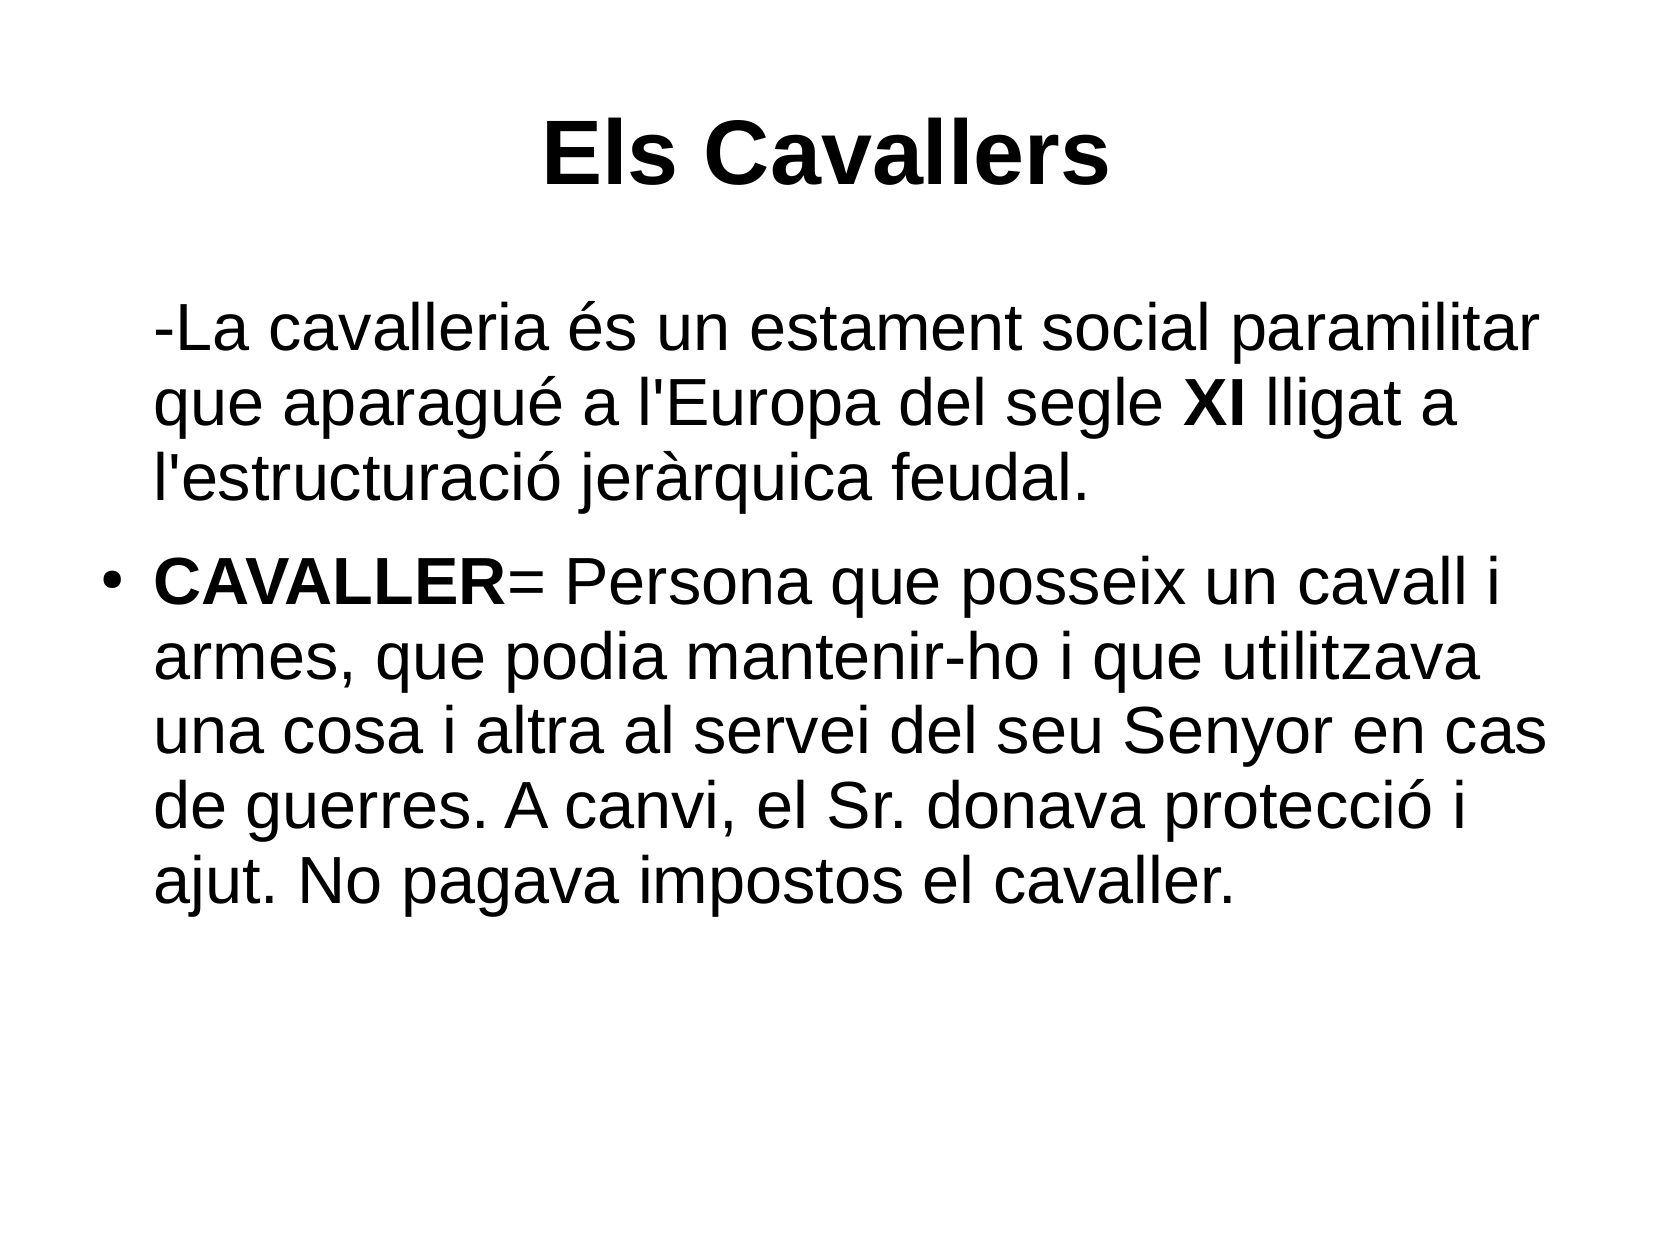

# Els Cavallers
-La cavalleria és un estament social paramilitar que aparagué a l'Europa del segle XI lligat a l'estructuració jeràrquica feudal.
CAVALLER= Persona que posseix un cavall i armes, que podia mantenir-ho i que utilitzava una cosa i altra al servei del seu Senyor en cas de guerres. A canvi, el Sr. donava protecció i ajut. No pagava impostos el cavaller.